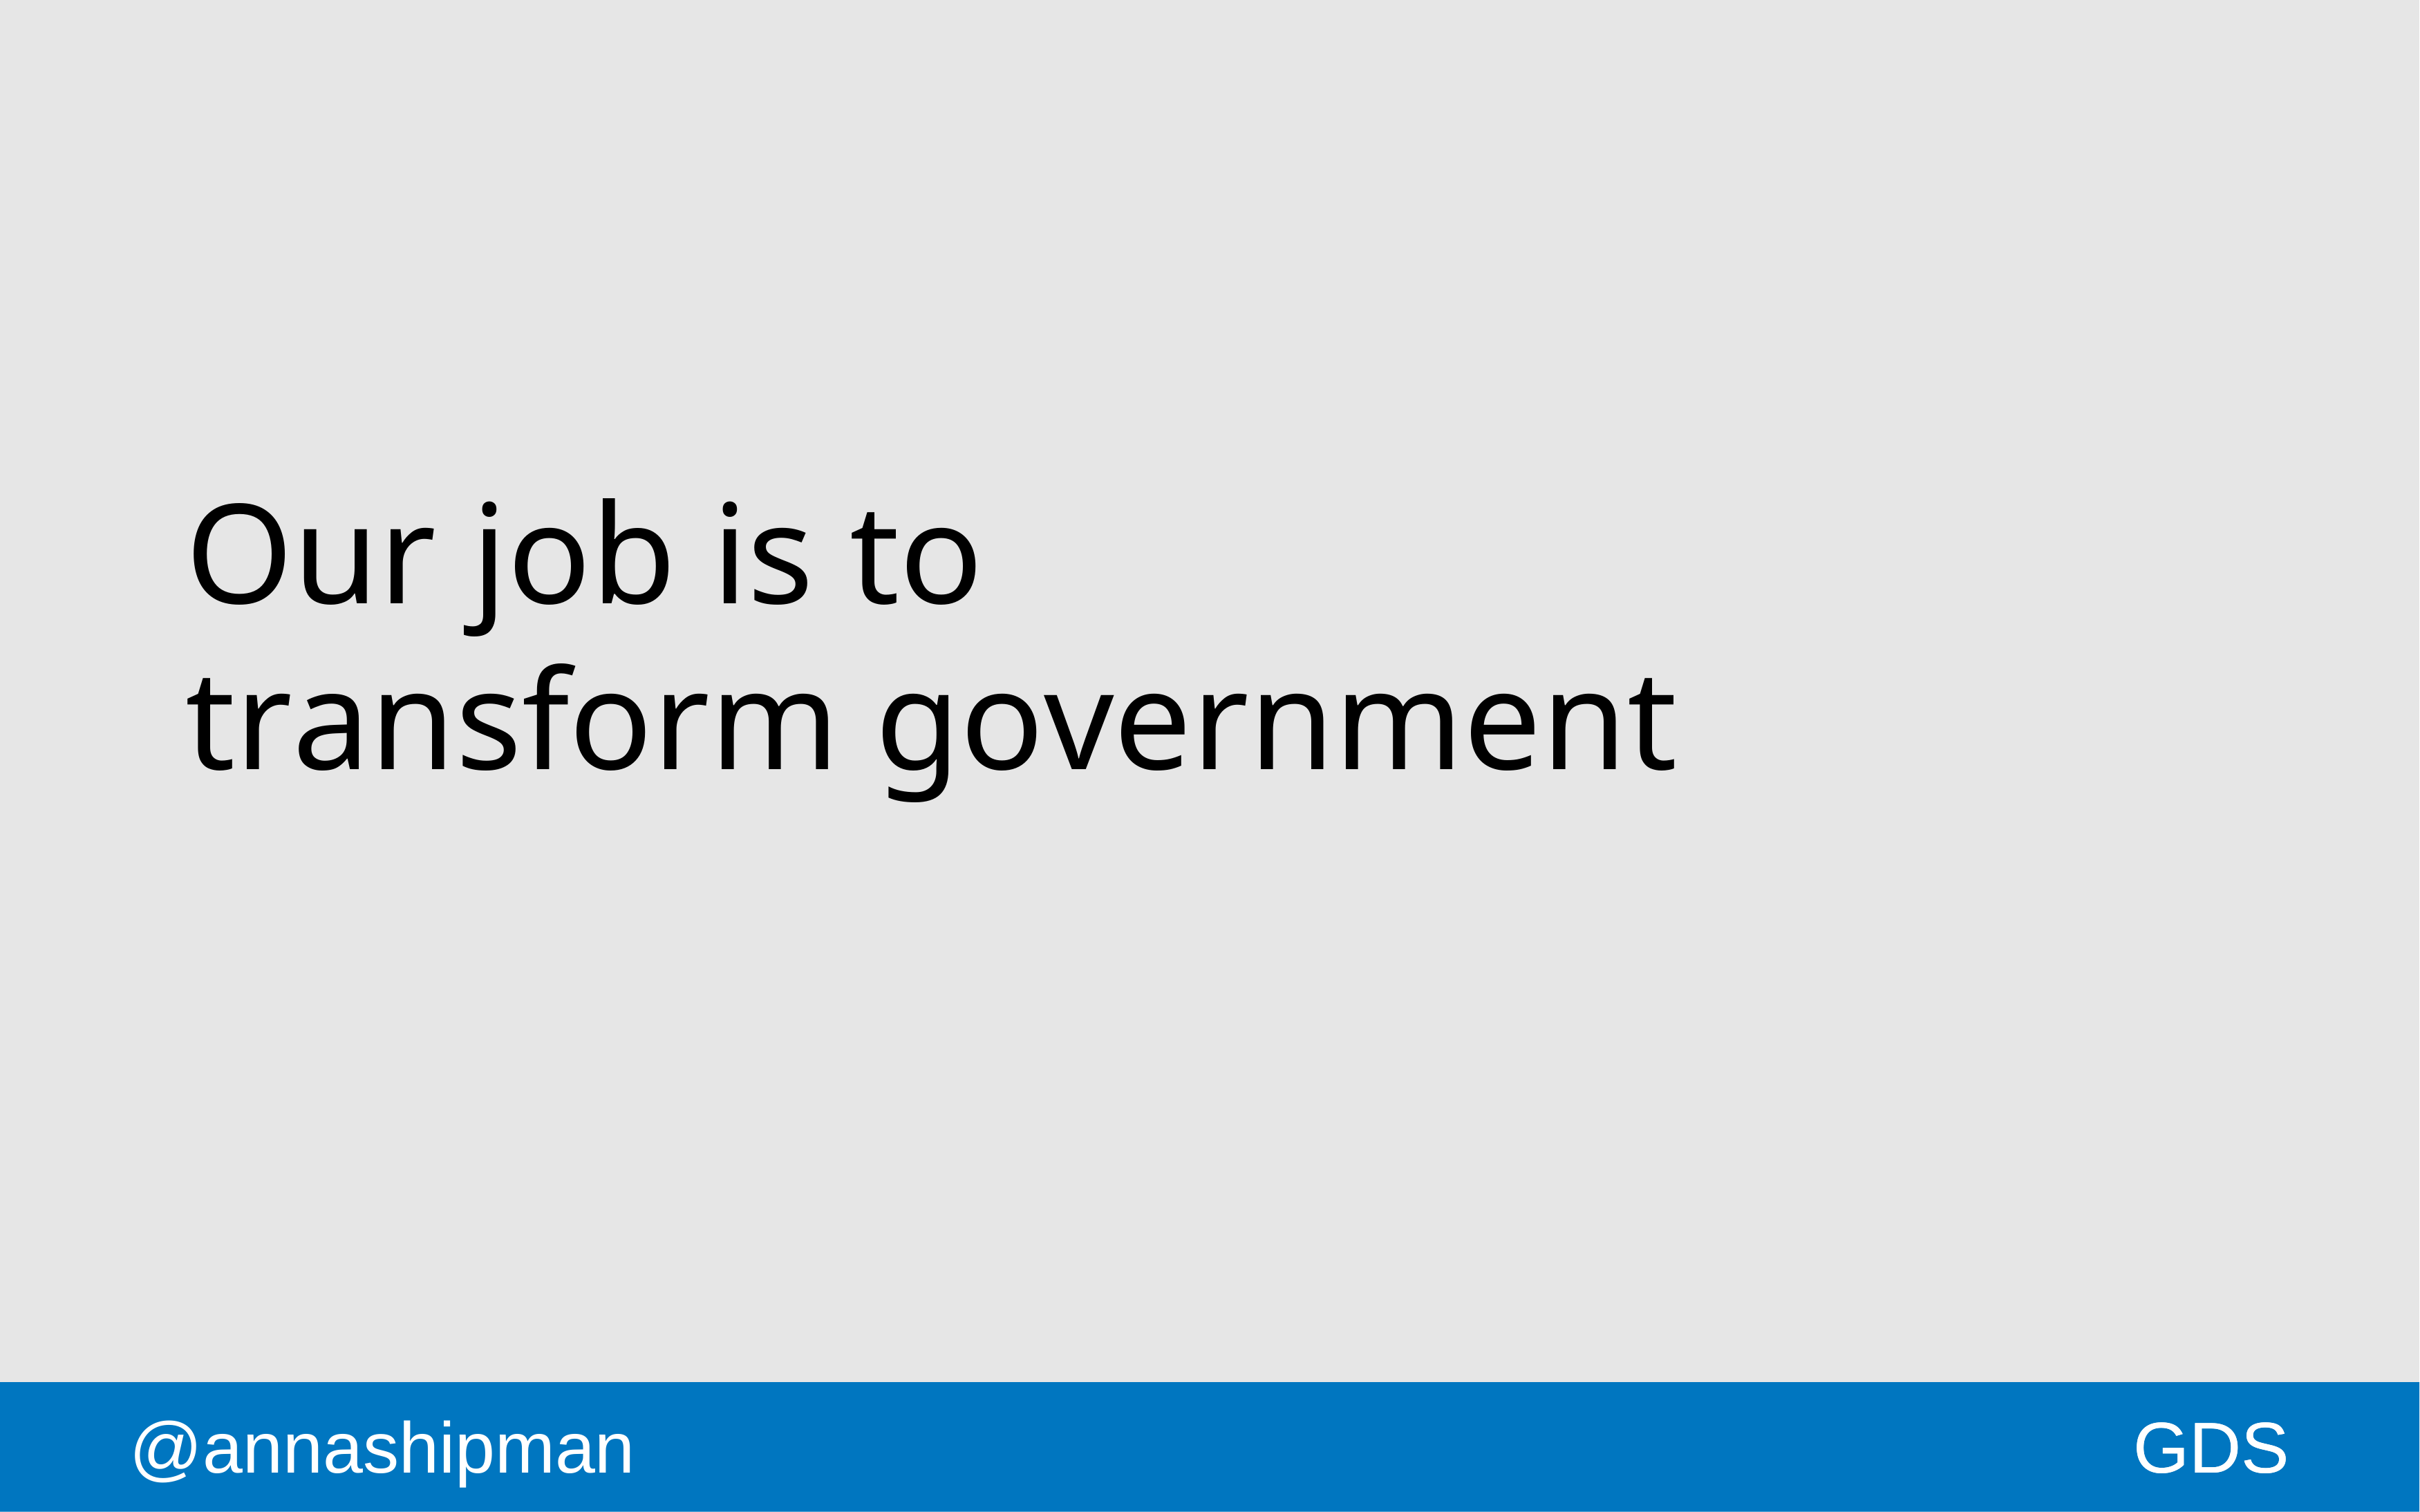

# Our job is to transform government